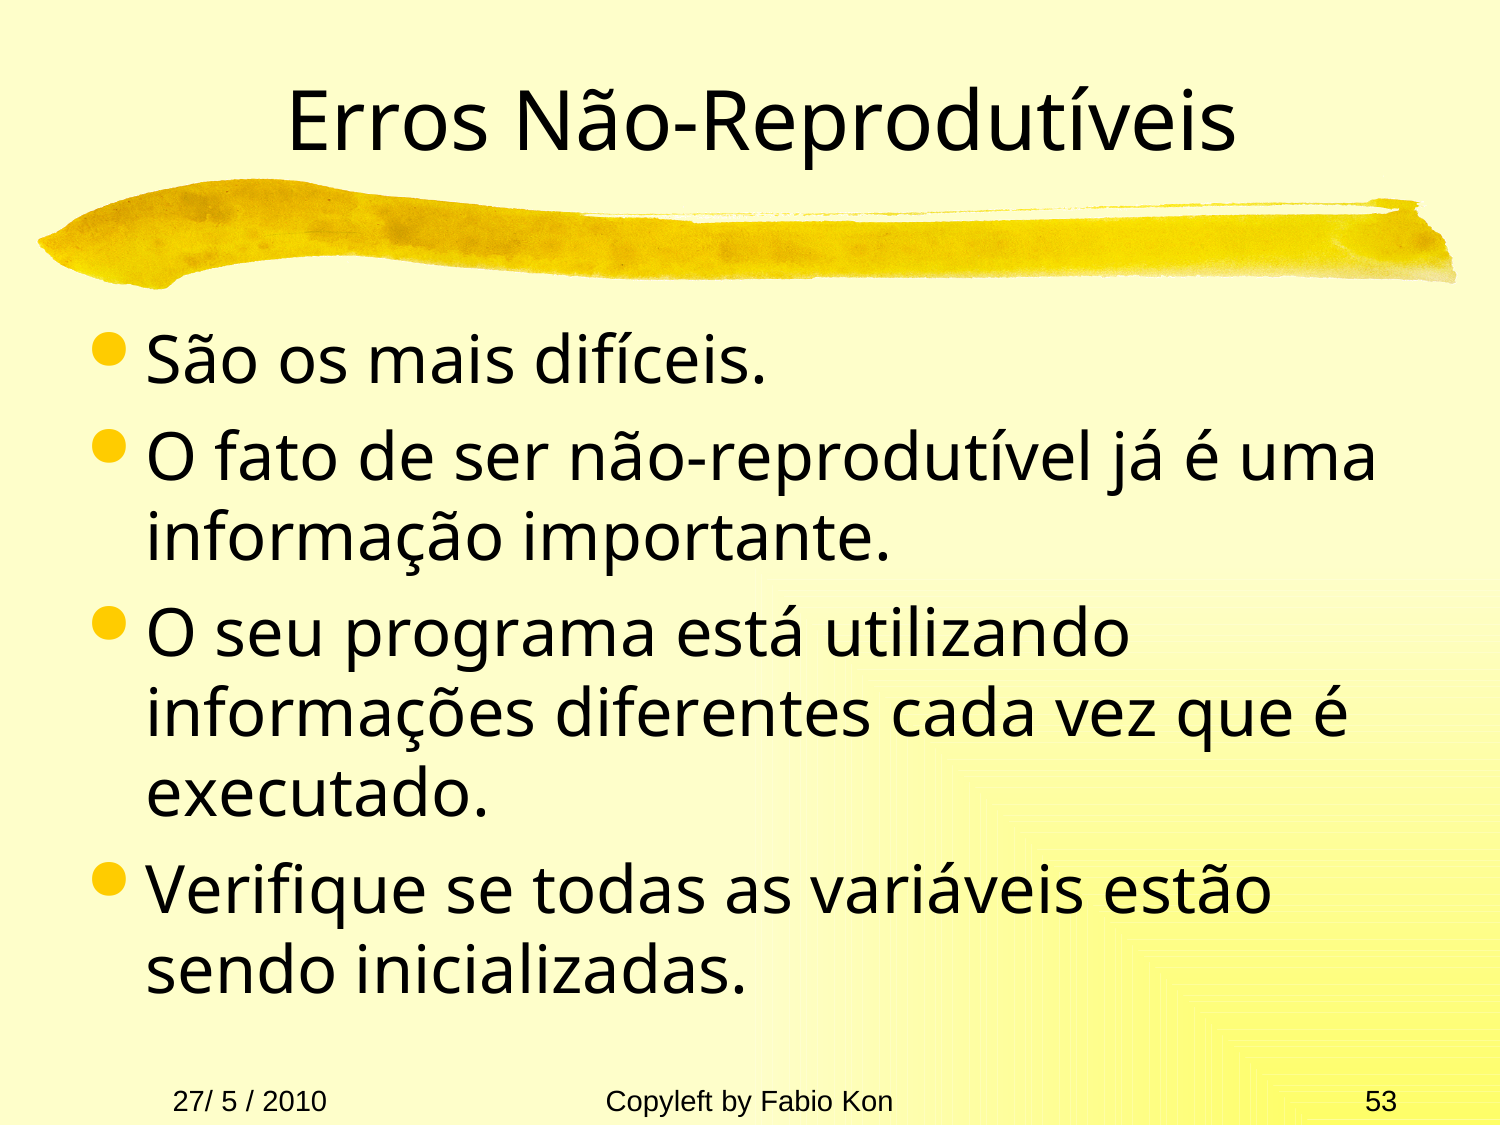

# Erros Não-Reprodutíveis
São os mais difíceis.
O fato de ser não-reprodutível já é uma informação importante.
O seu programa está utilizando informações diferentes cada vez que é executado.
Verifique se todas as variáveis estão sendo inicializadas.
ECOOP'99 OOOSW
53